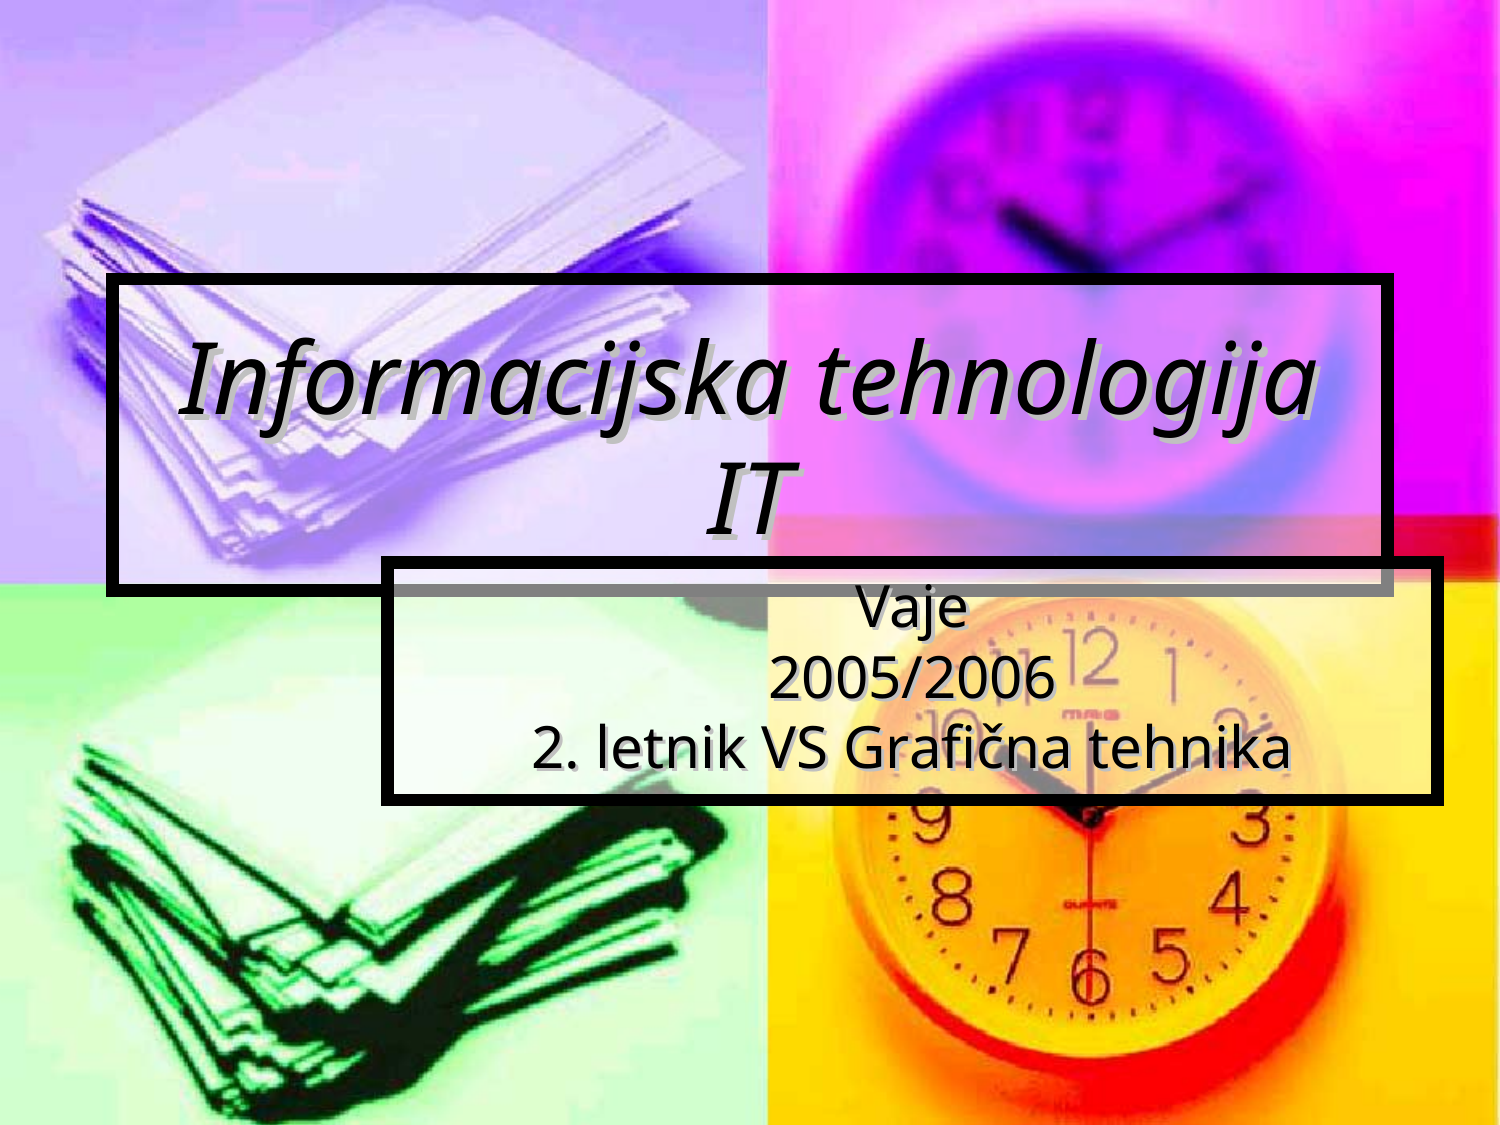

# Informacijska tehnologija IT
Vaje
2005/2006
2. letnik VS Grafična tehnika